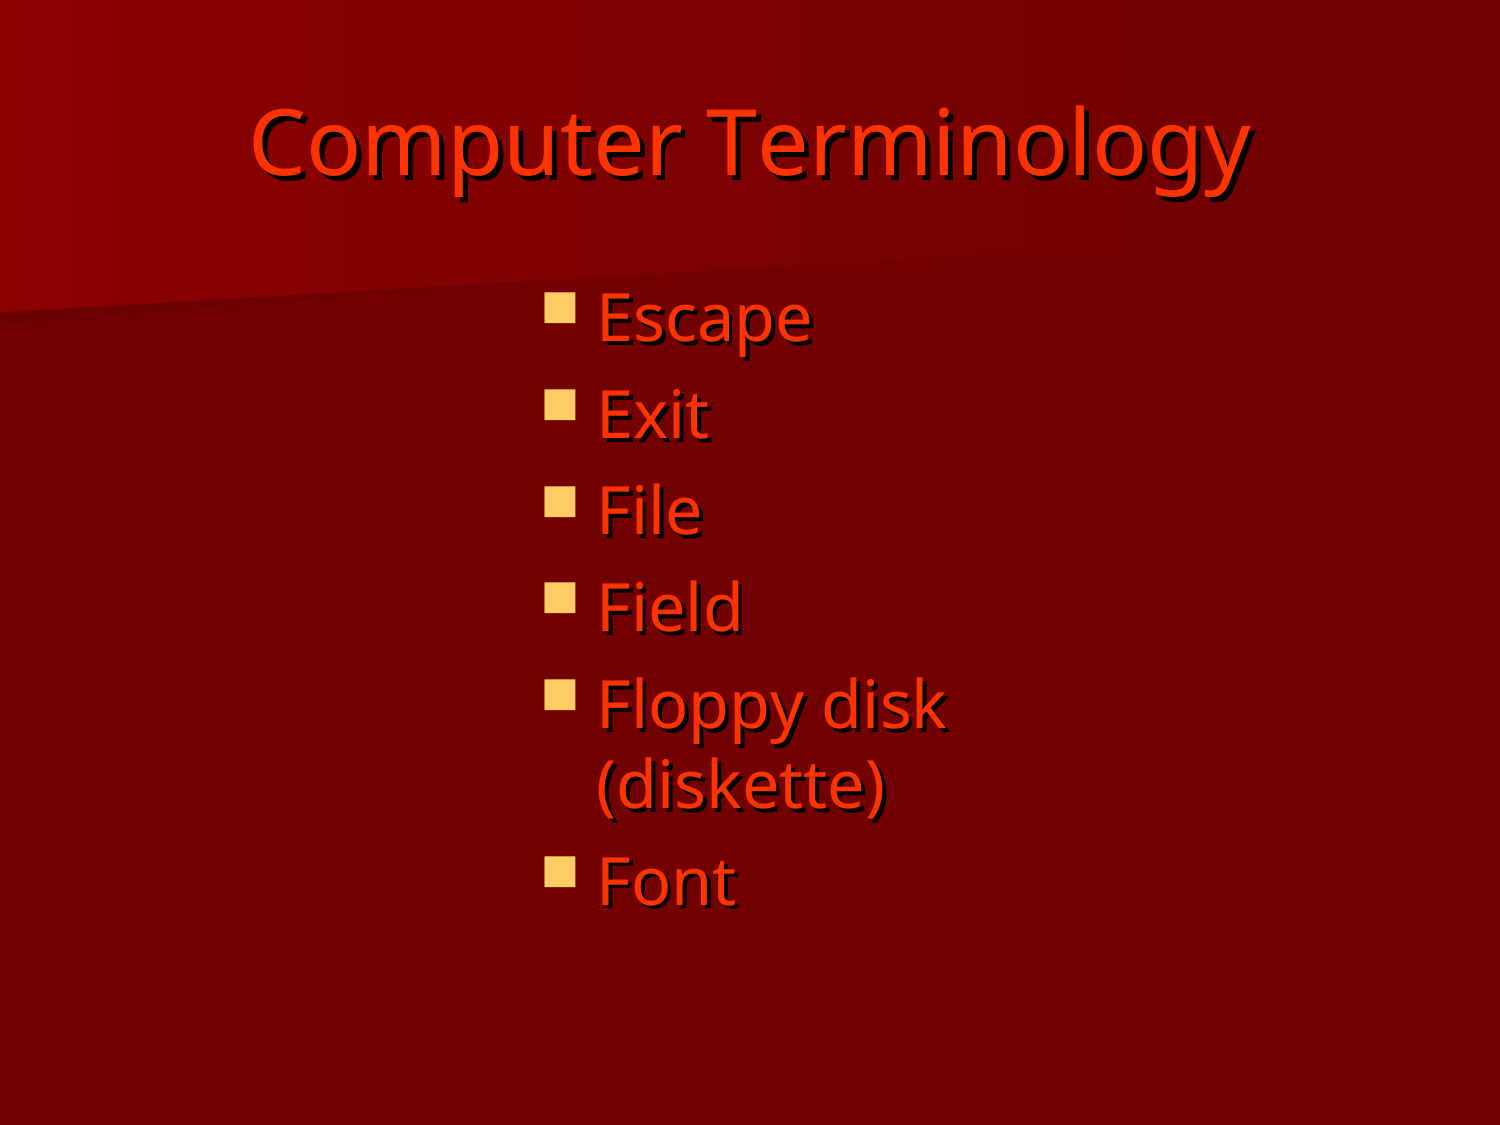

# Computer Terminology
Escape
Exit
File
Field
Floppy disk (diskette)
Font